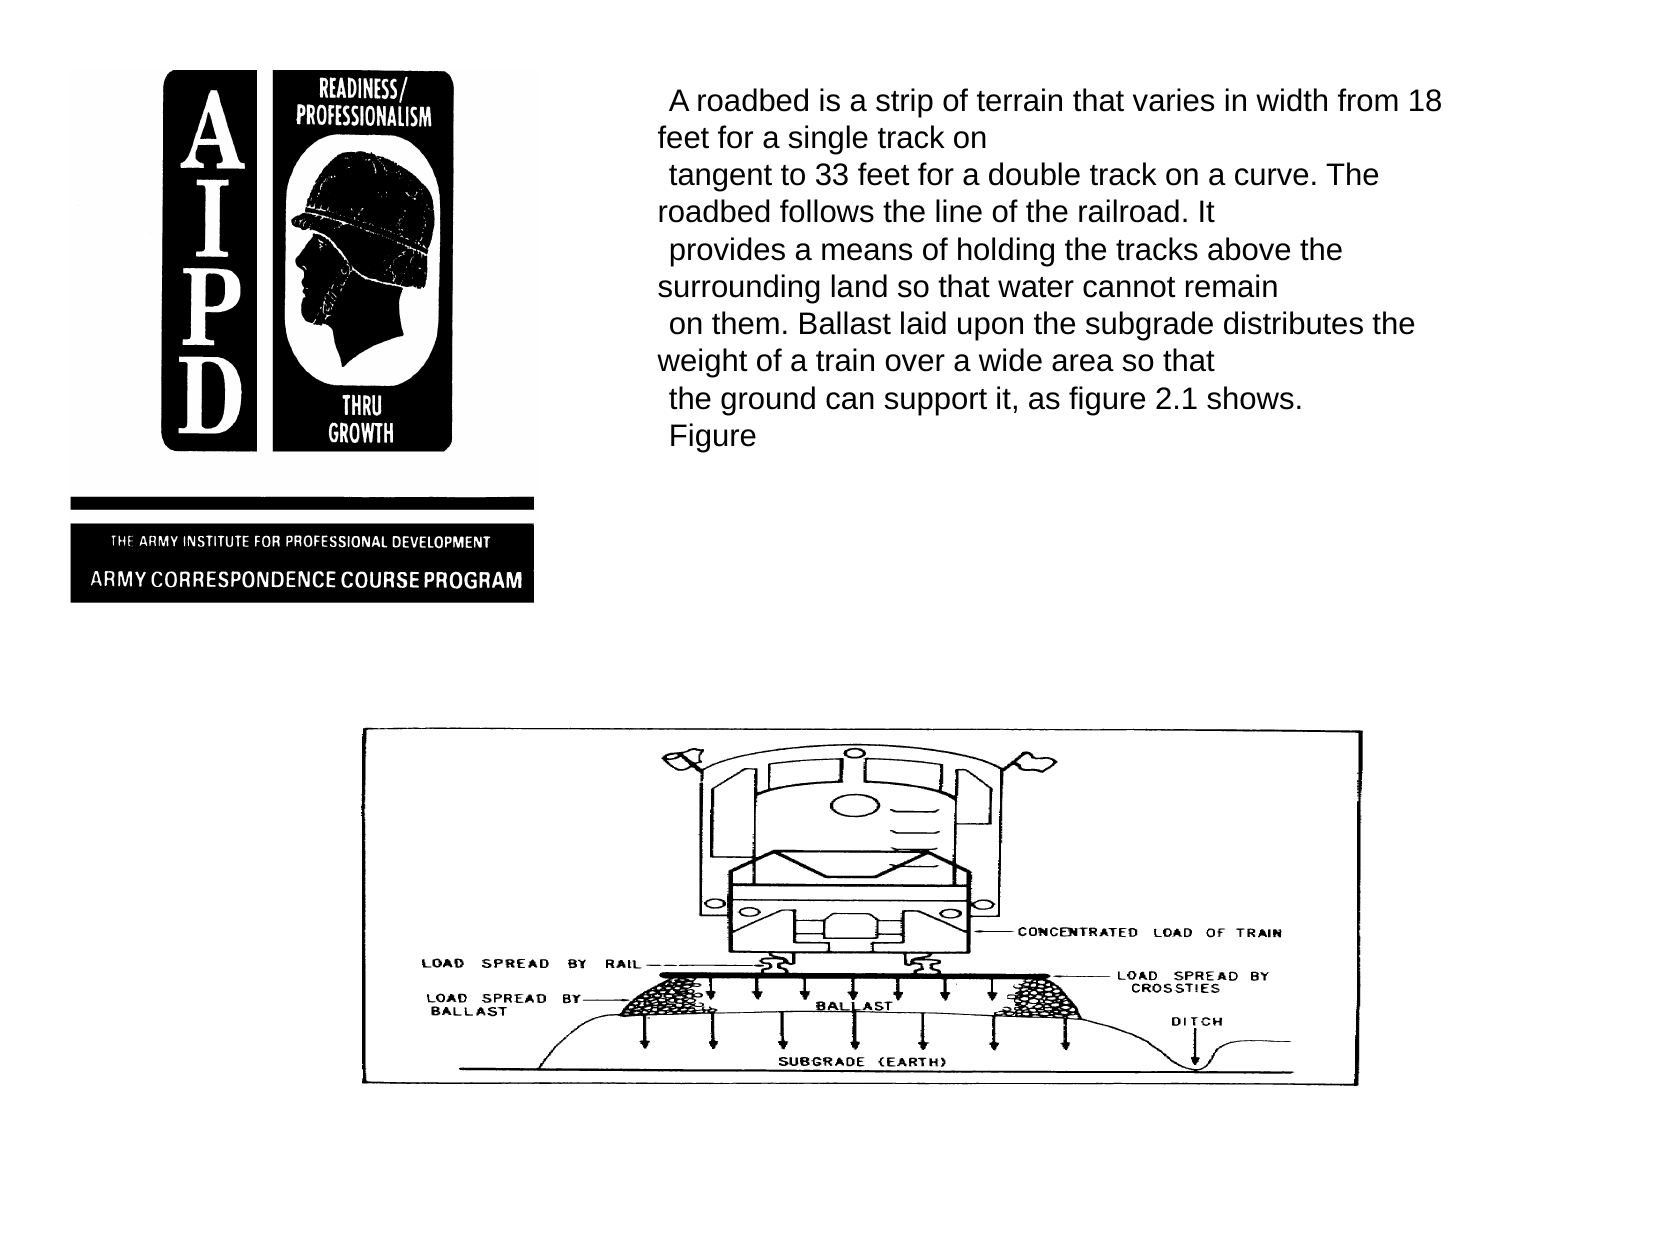

A roadbed is a strip of terrain that varies in width from 18 feet for a single track on
tangent to 33 feet for a double track on a curve. The roadbed follows the line of the railroad. It
provides a means of holding the tracks above the surrounding land so that water cannot remain
on them. Ballast laid upon the subgrade distributes the weight of a train over a wide area so that
the ground can support it, as figure 2.1 shows.
Figure